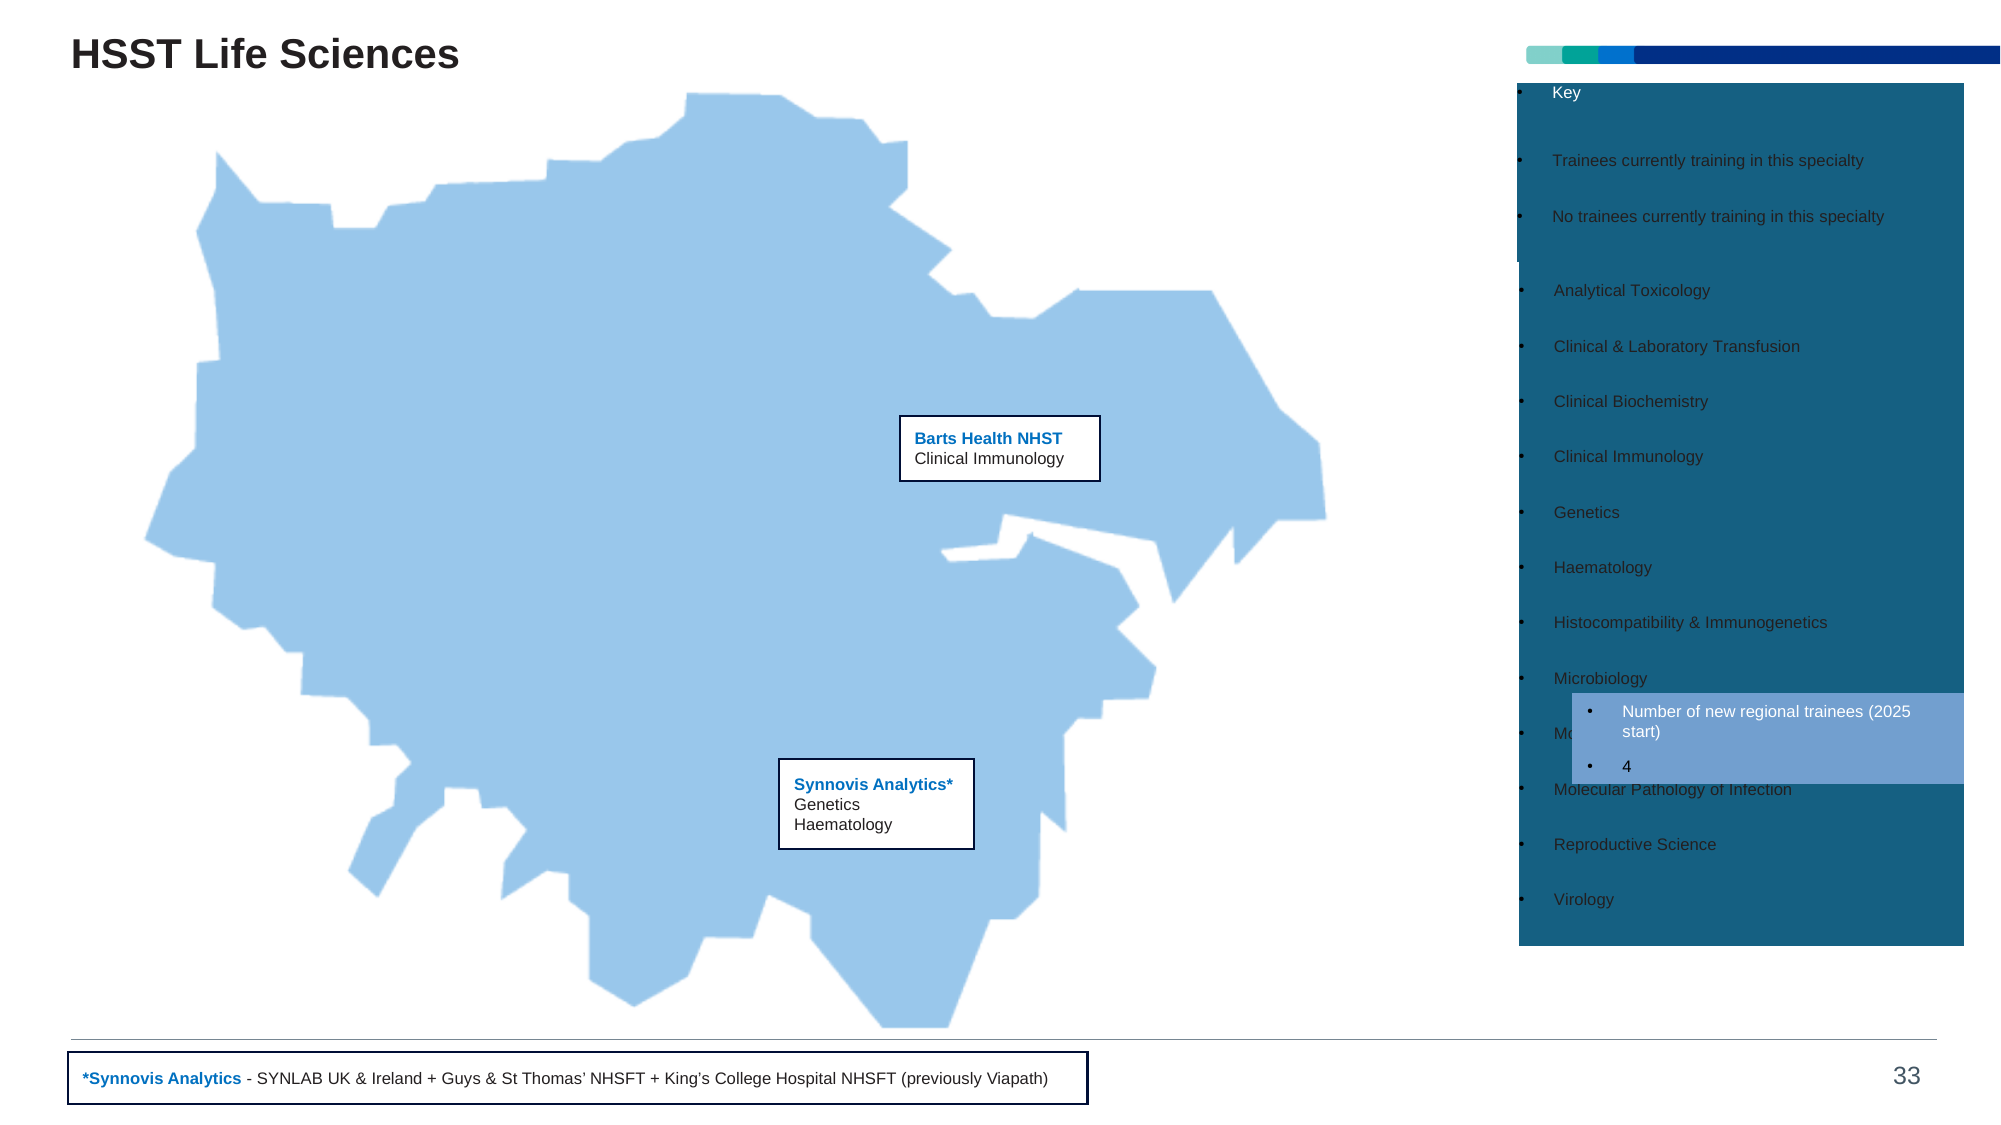

# HSST Life Sciences
| Key | |
| --- | --- |
| Trainees currently training in this specialty | |
| No trainees currently training in this specialty | |
| Specialty | |
| --- | --- |
| Analytical Toxicology | |
| Clinical & Laboratory Transfusion | |
| Clinical Biochemistry | |
| Clinical Immunology | |
| Genetics | |
| Haematology | |
| Histocompatibility & Immunogenetics | |
| Microbiology | |
| Molecular Pathology of Acquired Disease | |
| Molecular Pathology of Infection | |
| Reproductive Science | |
| Virology | |
Barts Health NHST
Clinical Immunology
| Number of new regional trainees (2025 start) |
| --- |
| 4 |
Synnovis Analytics*
Genetics
Haematology
*Synnovis Analytics - SYNLAB UK & Ireland + Guys & St Thomas’ NHSFT + King’s College Hospital NHSFT (previously Viapath)